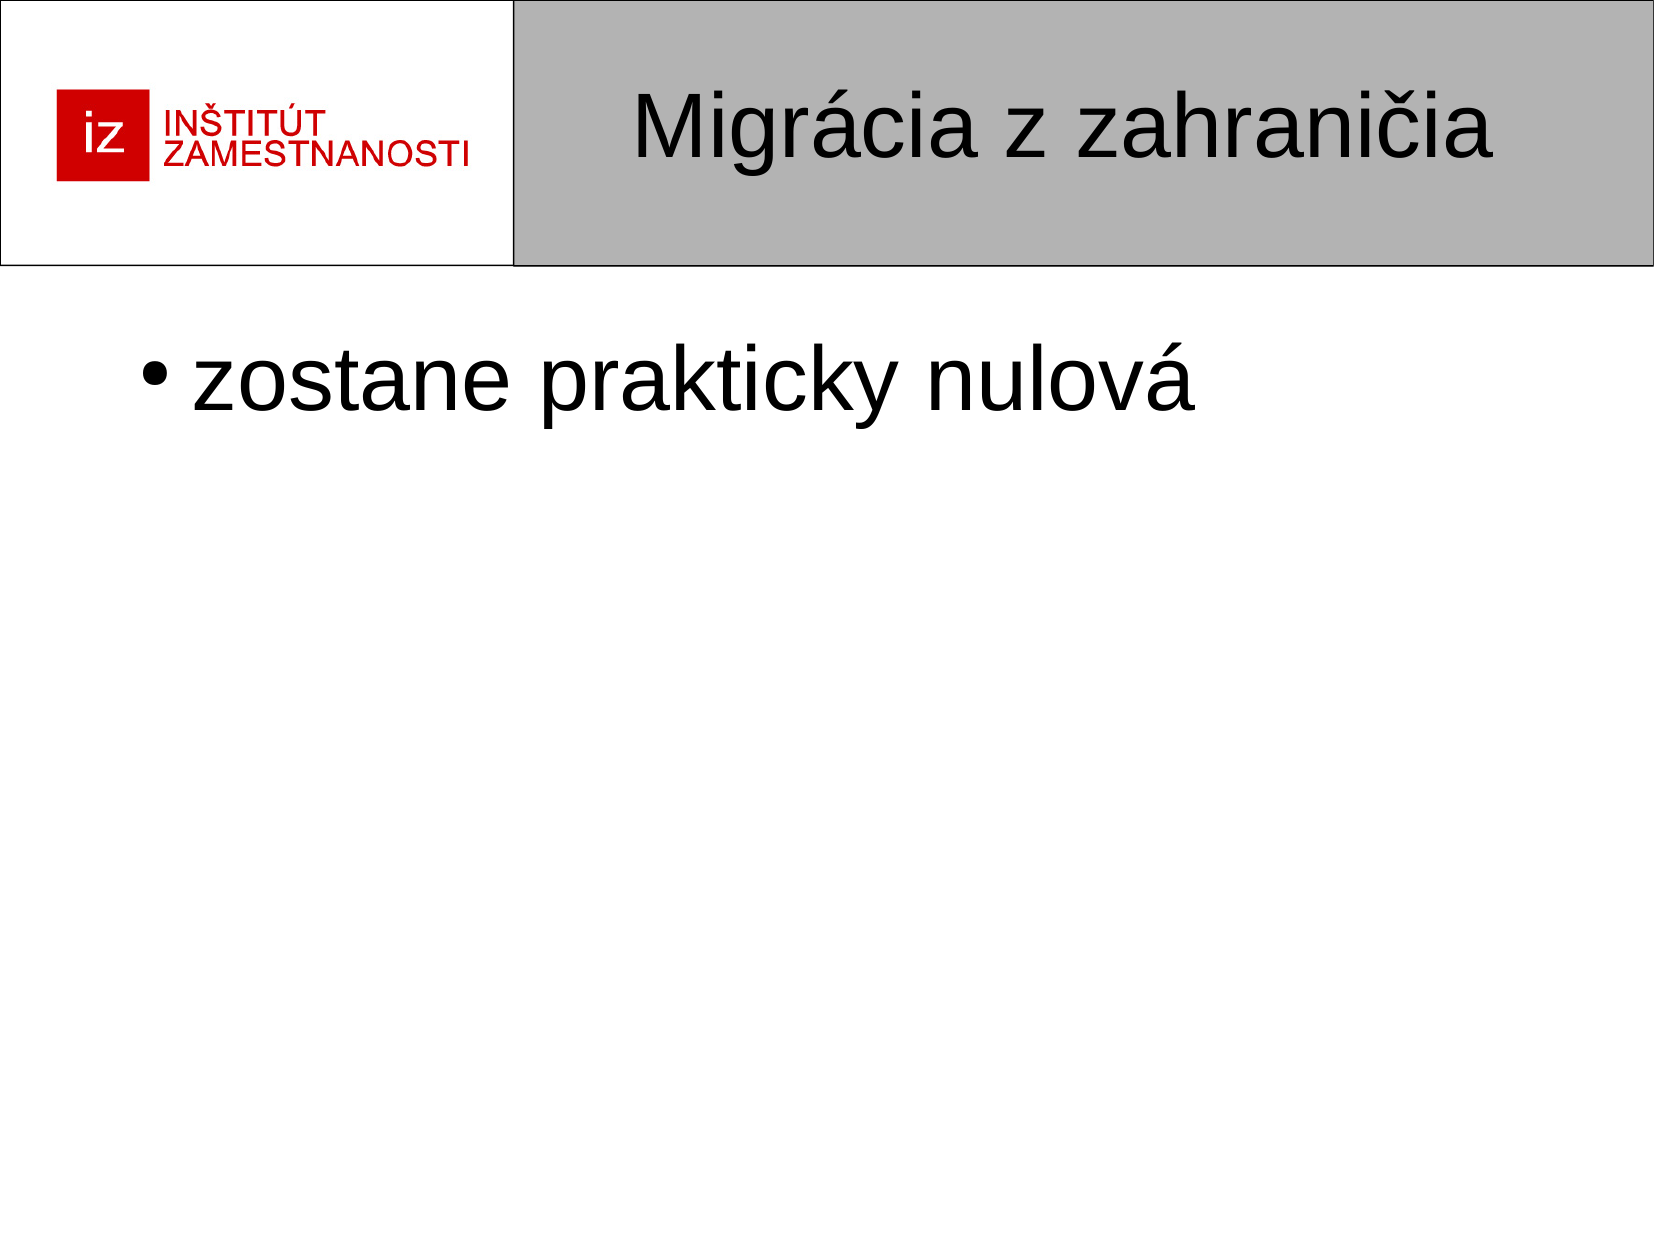

# Migrácia z zahraničia
zostane prakticky nulová